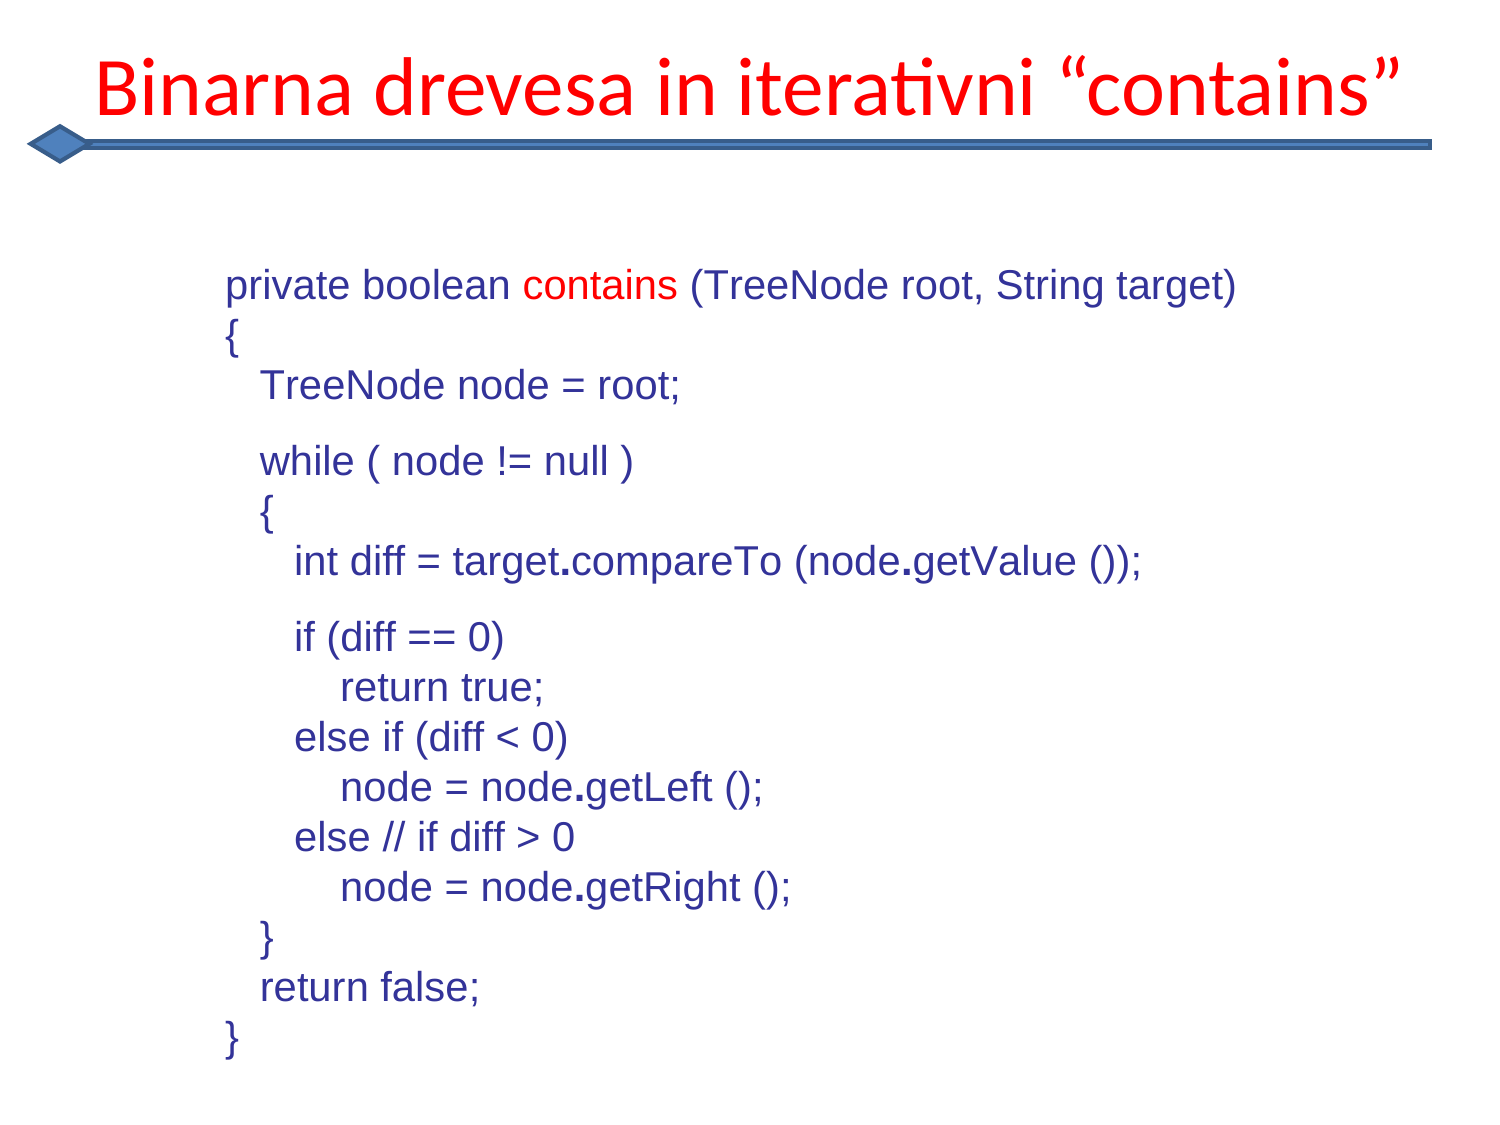

# Binarna drevesa in iterativni “contains”
 private boolean contains (TreeNode root, String target)
 {
 TreeNode node = root;
 while ( node != null )
 {
 int diff = target.compareTo (node.getValue ());
 if (diff == 0)
 return true;
 else if (diff < 0)
 node = node.getLeft ();
 else // if diff > 0
 node = node.getRight ();
 }
 return false;
 }